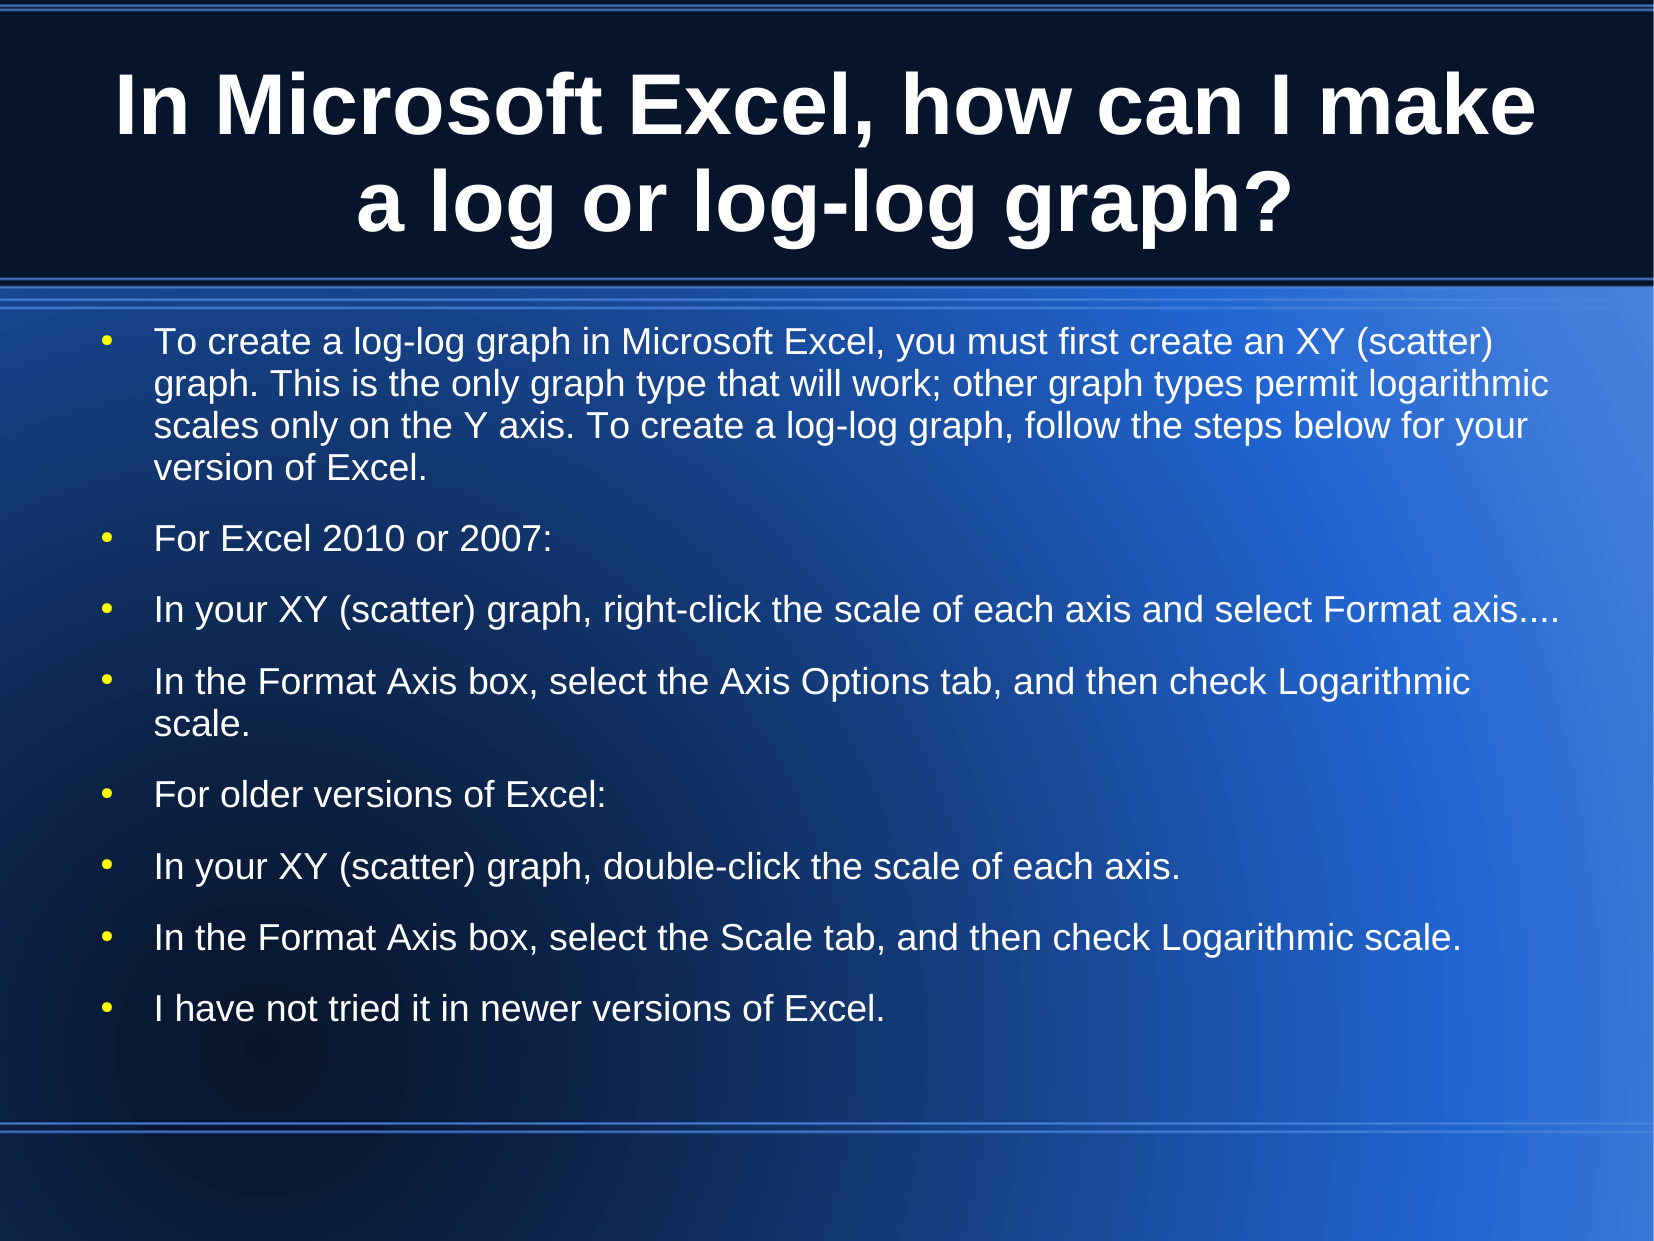

# In Microsoft Excel, how can I make a log or log-log graph?
To create a log-log graph in Microsoft Excel, you must first create an XY (scatter) graph. This is the only graph type that will work; other graph types permit logarithmic scales only on the Y axis. To create a log-log graph, follow the steps below for your version of Excel.
For Excel 2010 or 2007:
In your XY (scatter) graph, right-click the scale of each axis and select Format axis....
In the Format Axis box, select the Axis Options tab, and then check Logarithmic scale.
For older versions of Excel:
In your XY (scatter) graph, double-click the scale of each axis.
In the Format Axis box, select the Scale tab, and then check Logarithmic scale.
I have not tried it in newer versions of Excel.